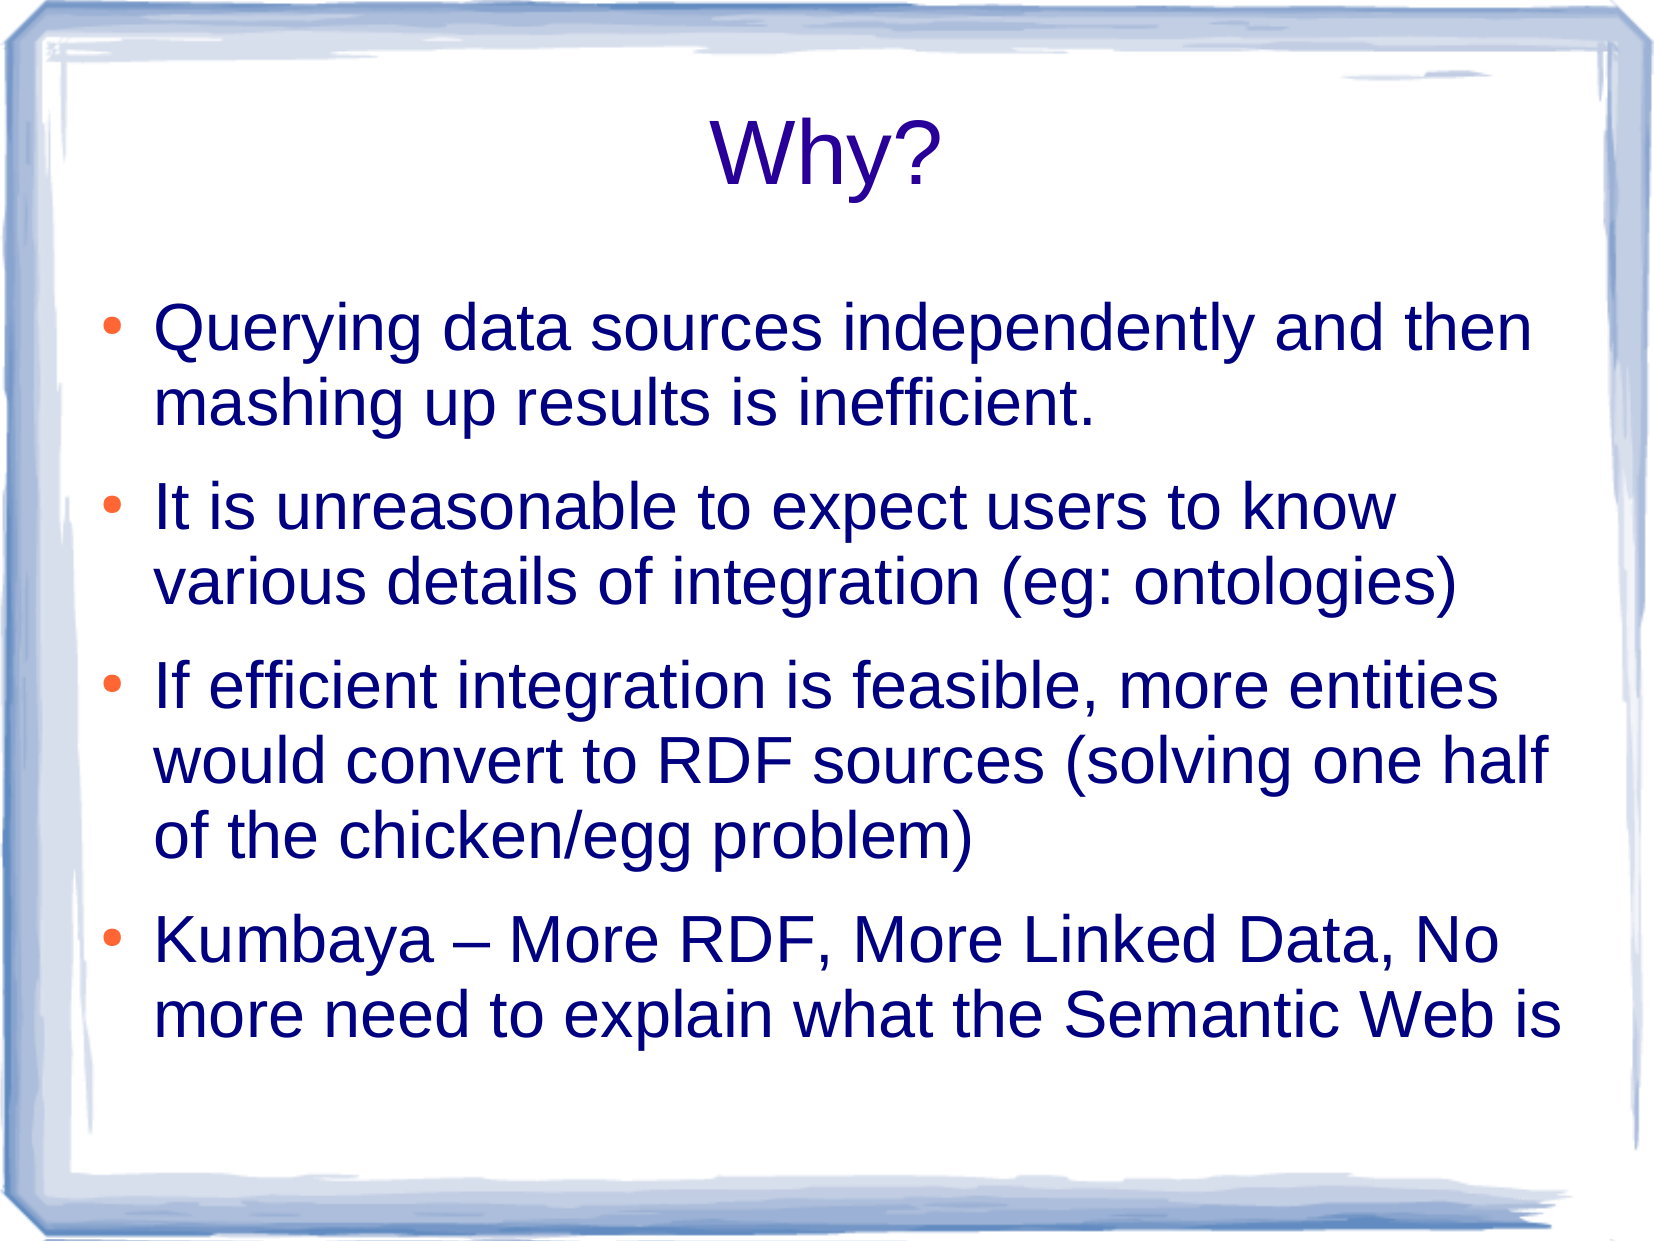

# Why?
Querying data sources independently and then mashing up results is inefficient.
It is unreasonable to expect users to know various details of integration (eg: ontologies)
If efficient integration is feasible, more entities would convert to RDF sources (solving one half of the chicken/egg problem)
Kumbaya – More RDF, More Linked Data, No more need to explain what the Semantic Web is